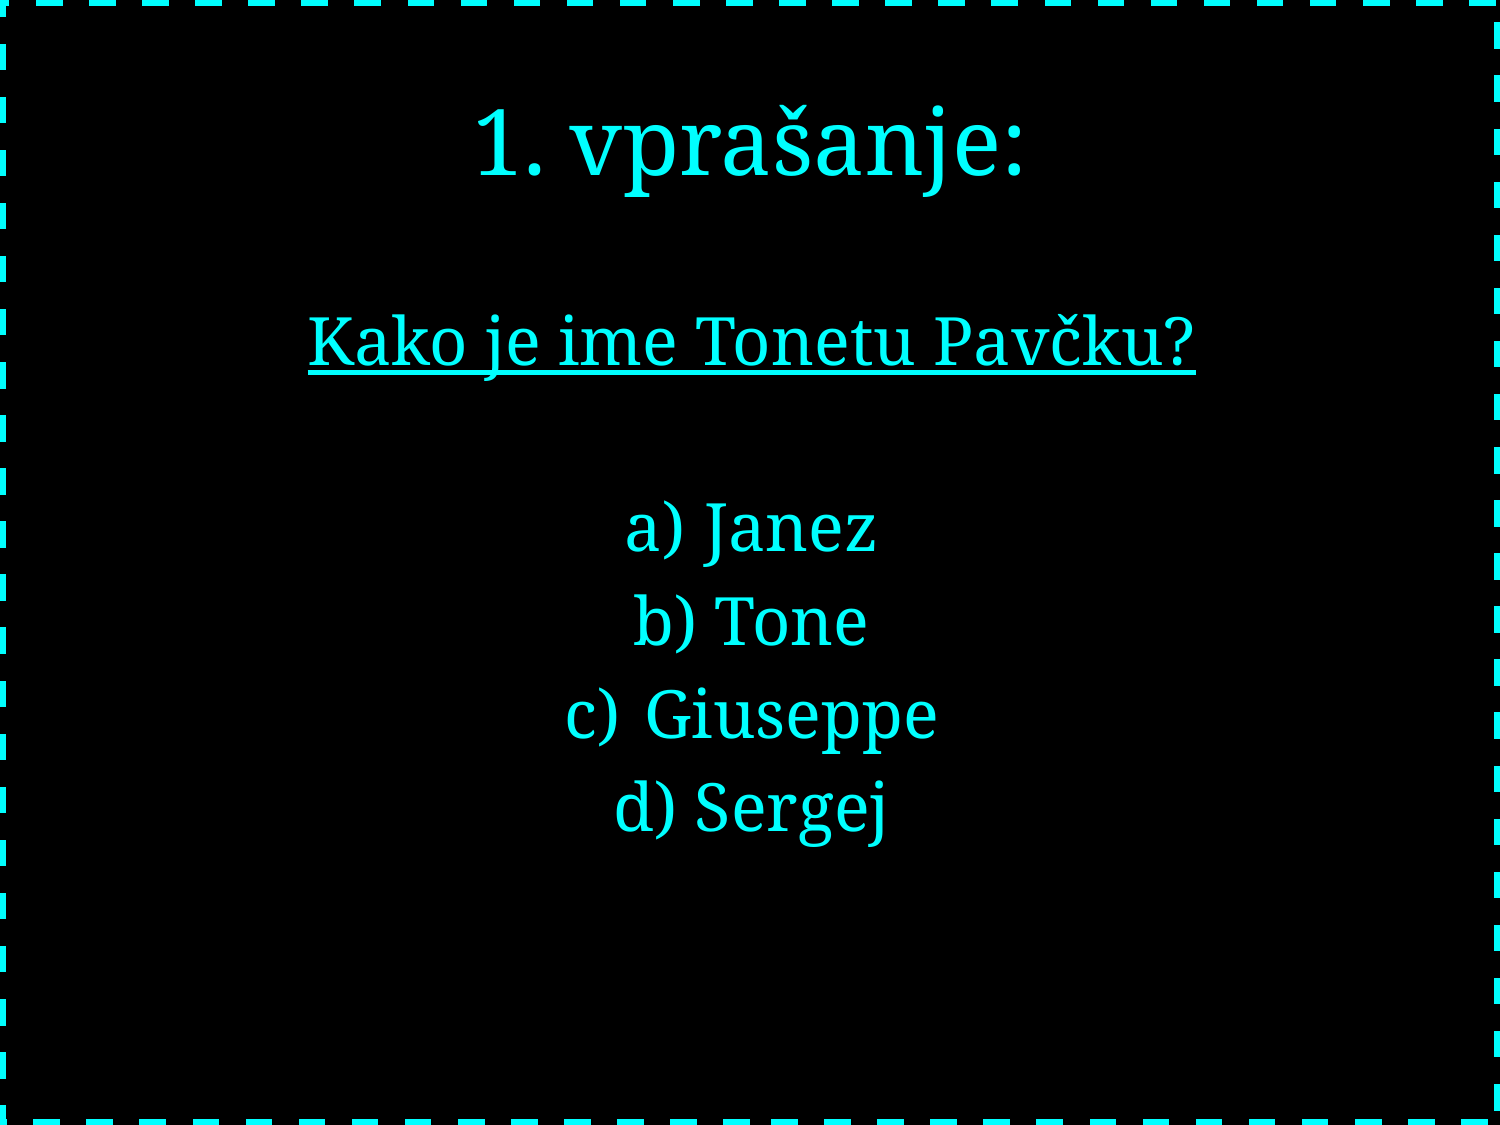

# 1. vprašanje:
Kako je ime Tonetu Pavčku?
 Janez
 Tone
 Giuseppe
 Sergej